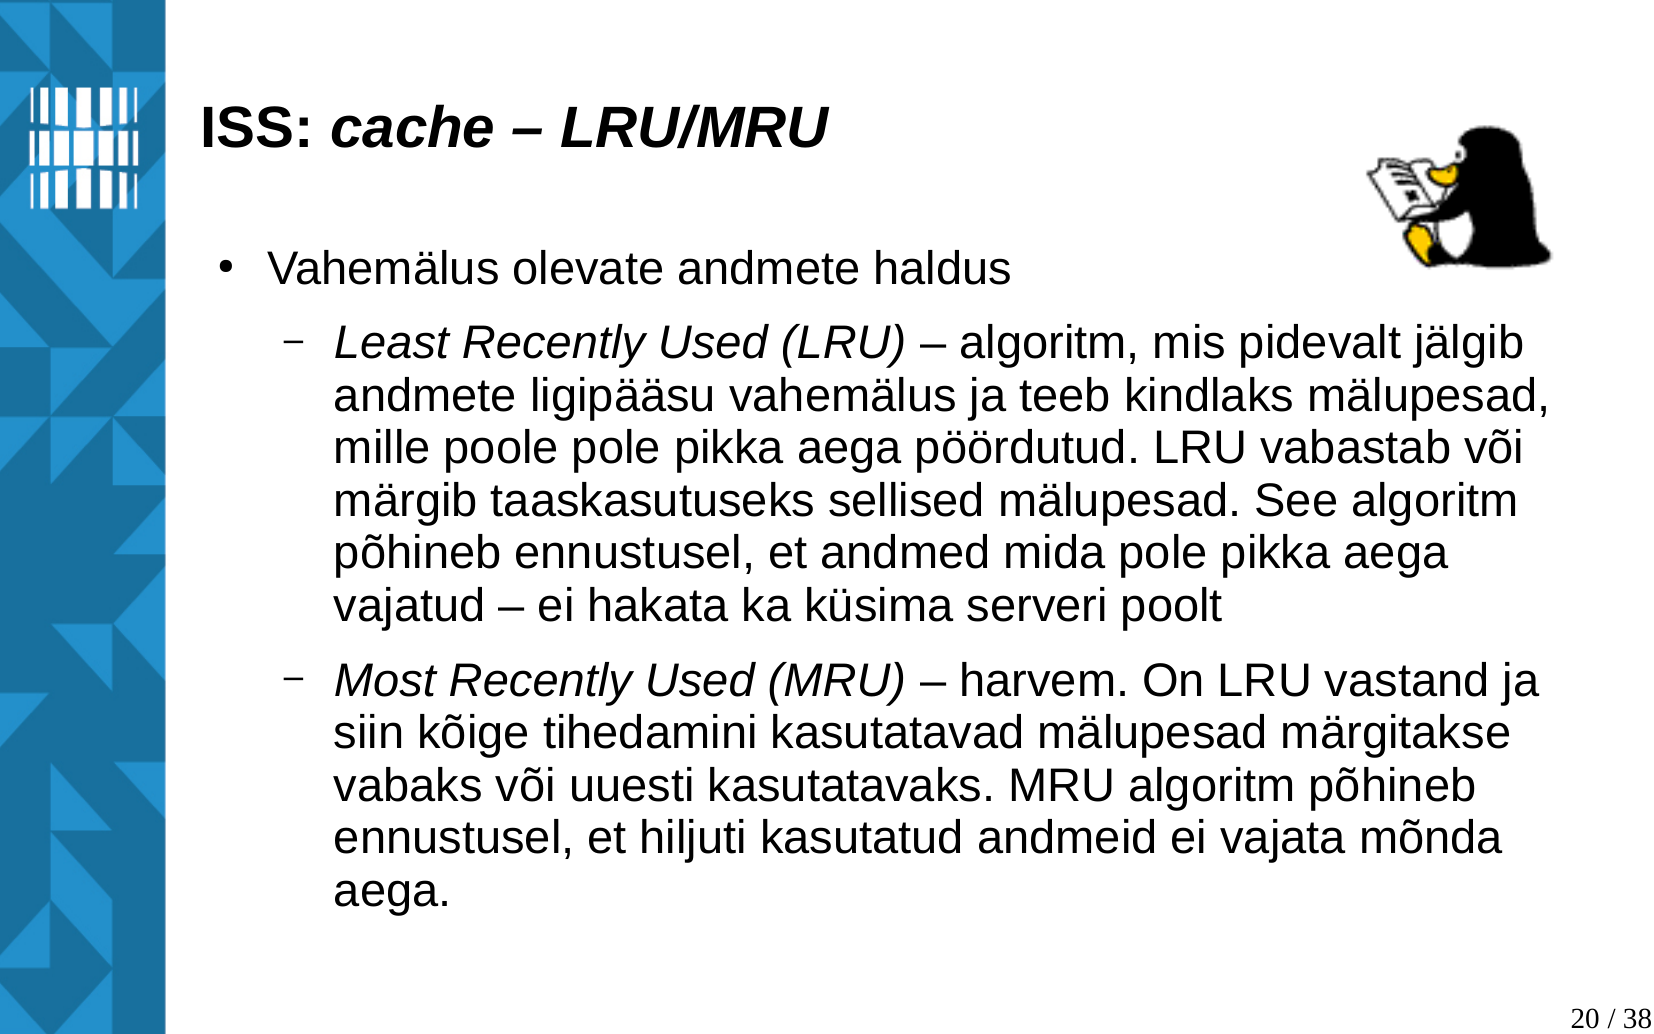

# ISS: cache – LRU/MRU
Vahemälus olevate andmete haldus
Least Recently Used (LRU) – algoritm, mis pidevalt jälgib andmete ligipääsu vahemälus ja teeb kindlaks mälupesad, mille poole pole pikka aega pöördutud. LRU vabastab või märgib taaskasutuseks sellised mälupesad. See algoritm põhineb ennustusel, et andmed mida pole pikka aega vajatud – ei hakata ka küsima serveri poolt
Most Recently Used (MRU) – harvem. On LRU vastand ja siin kõige tihedamini kasutatavad mälupesad märgitakse vabaks või uuesti kasutatavaks. MRU algoritm põhineb ennustusel, et hiljuti kasutatud andmeid ei vajata mõnda aega.